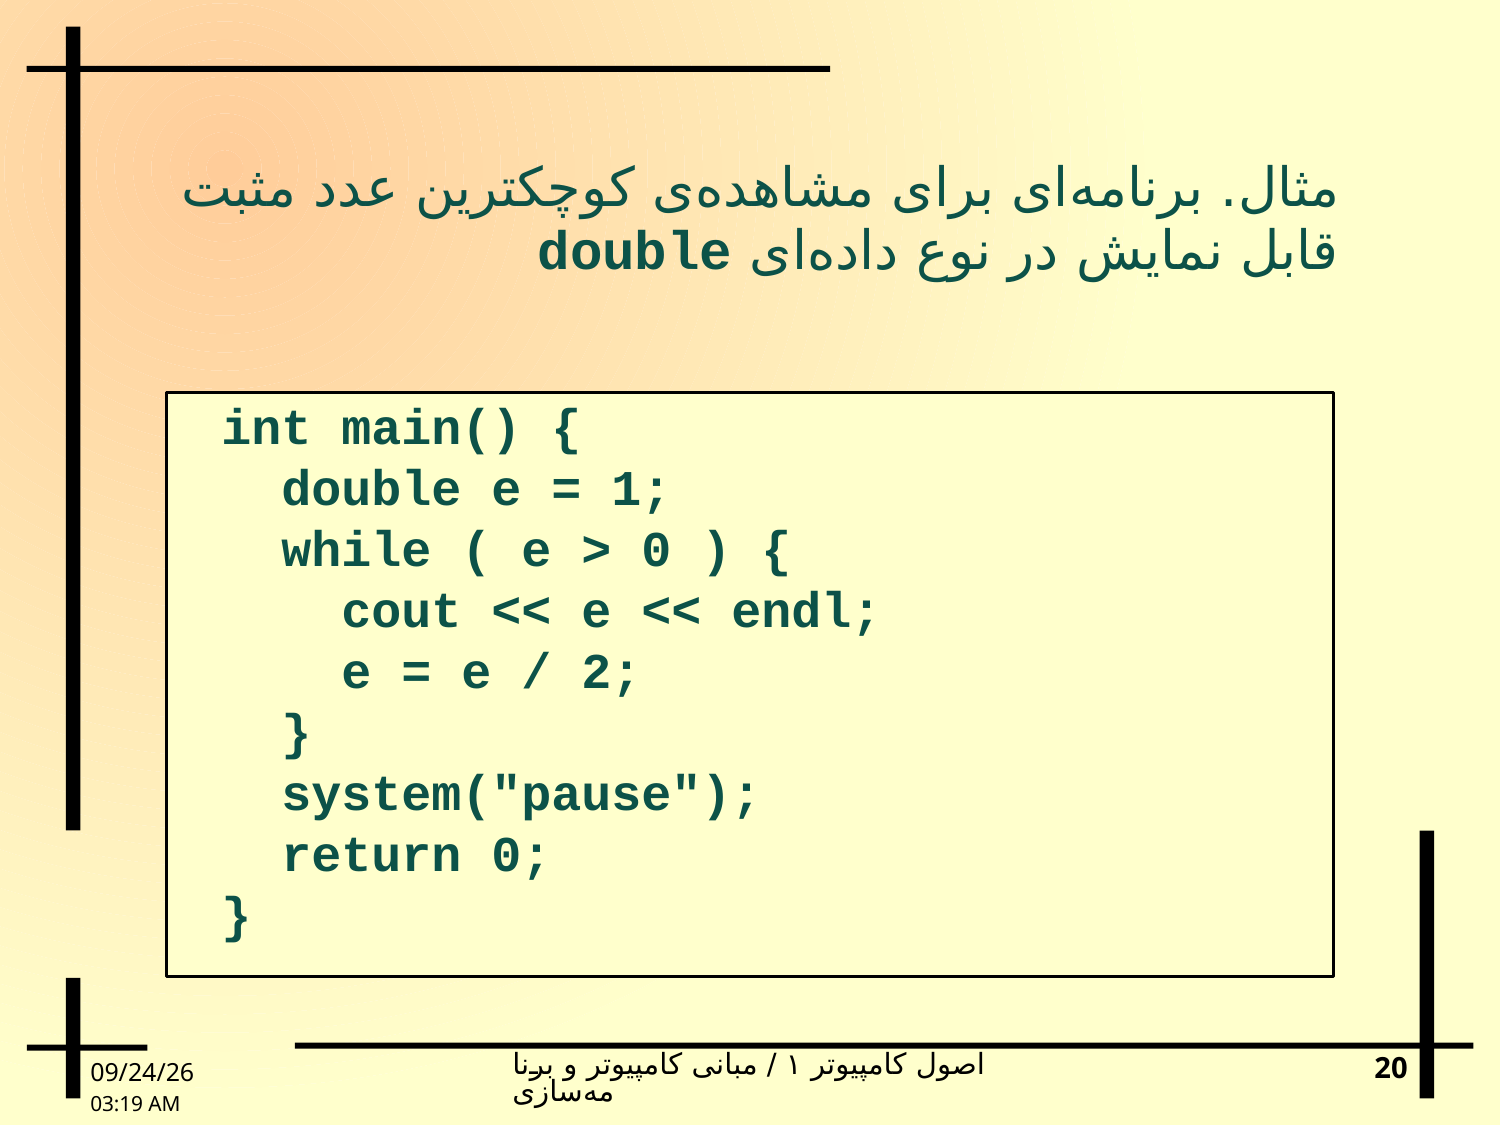

# مثال. برنامه‌ای برای مشاهده‌ی کوچکترین عدد مثبت قابل نمایش در نوع داده‌ای double
int main() {
 double e = 1;
 while ( e > 0 ) {
 cout << e << endl;
 e = e / 2;
 }
 system("pause");
 return 0;
}
اصول کامپیوتر ۱ / مبانی کامپیوتر و برنامه‌سازی
20